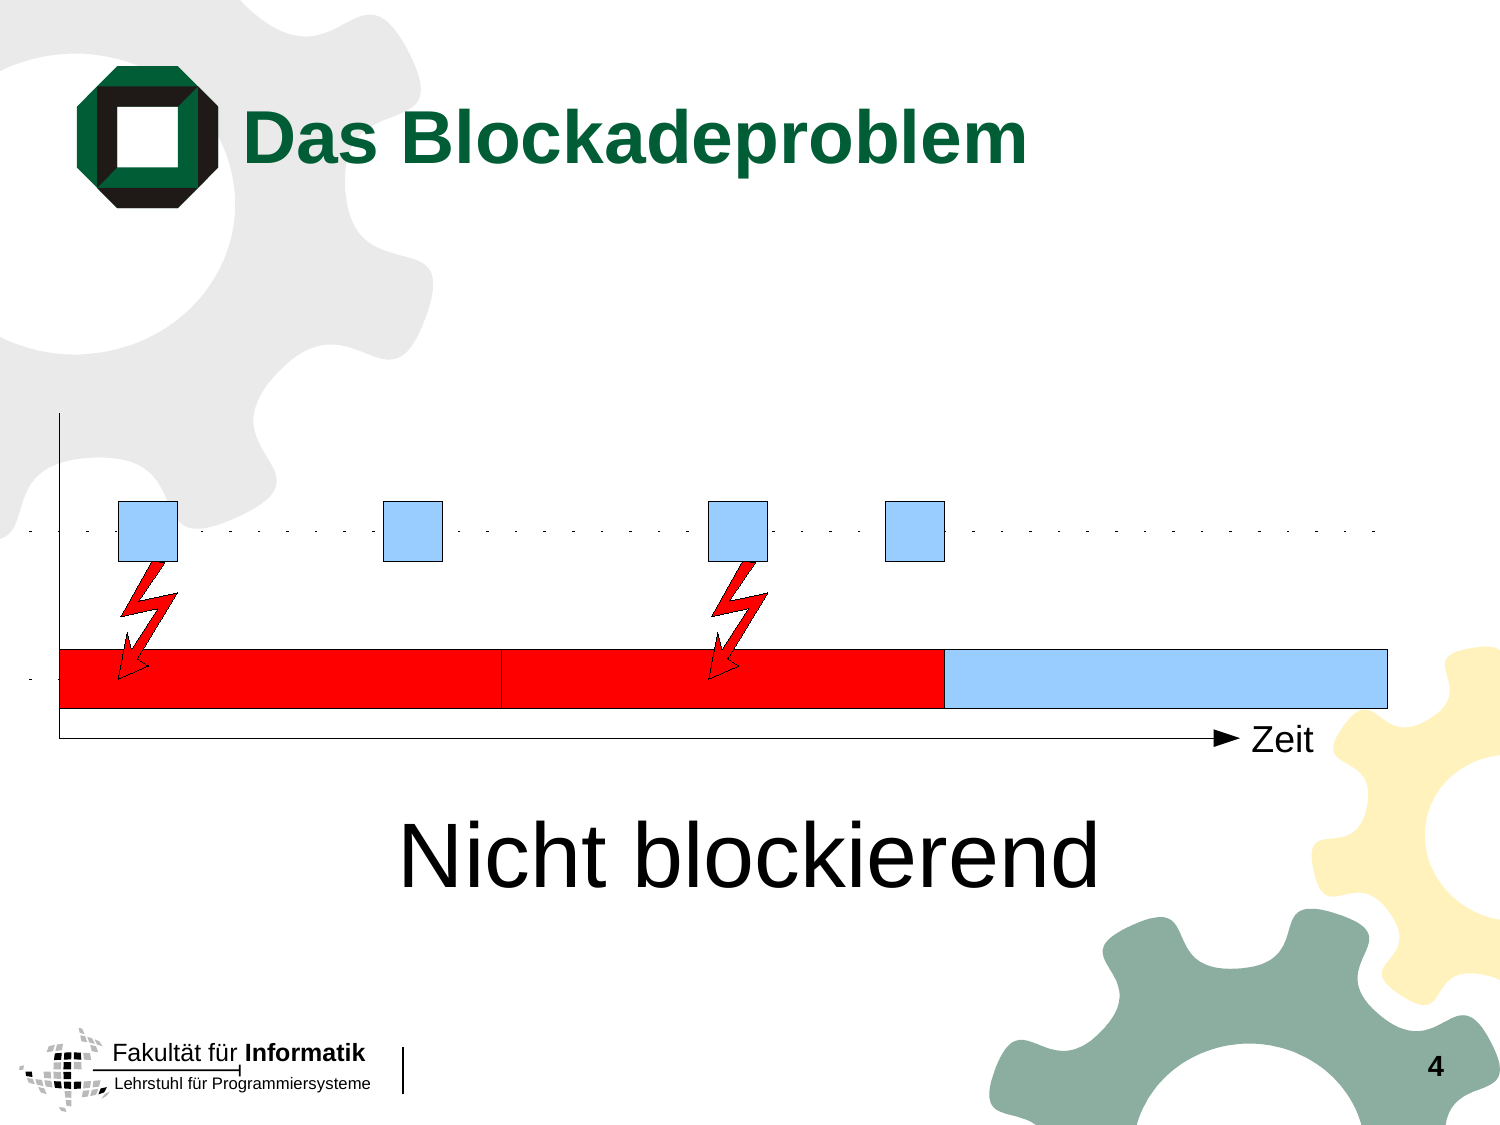

# Das Blockadeproblem
Zeit
Nicht blockierend
4